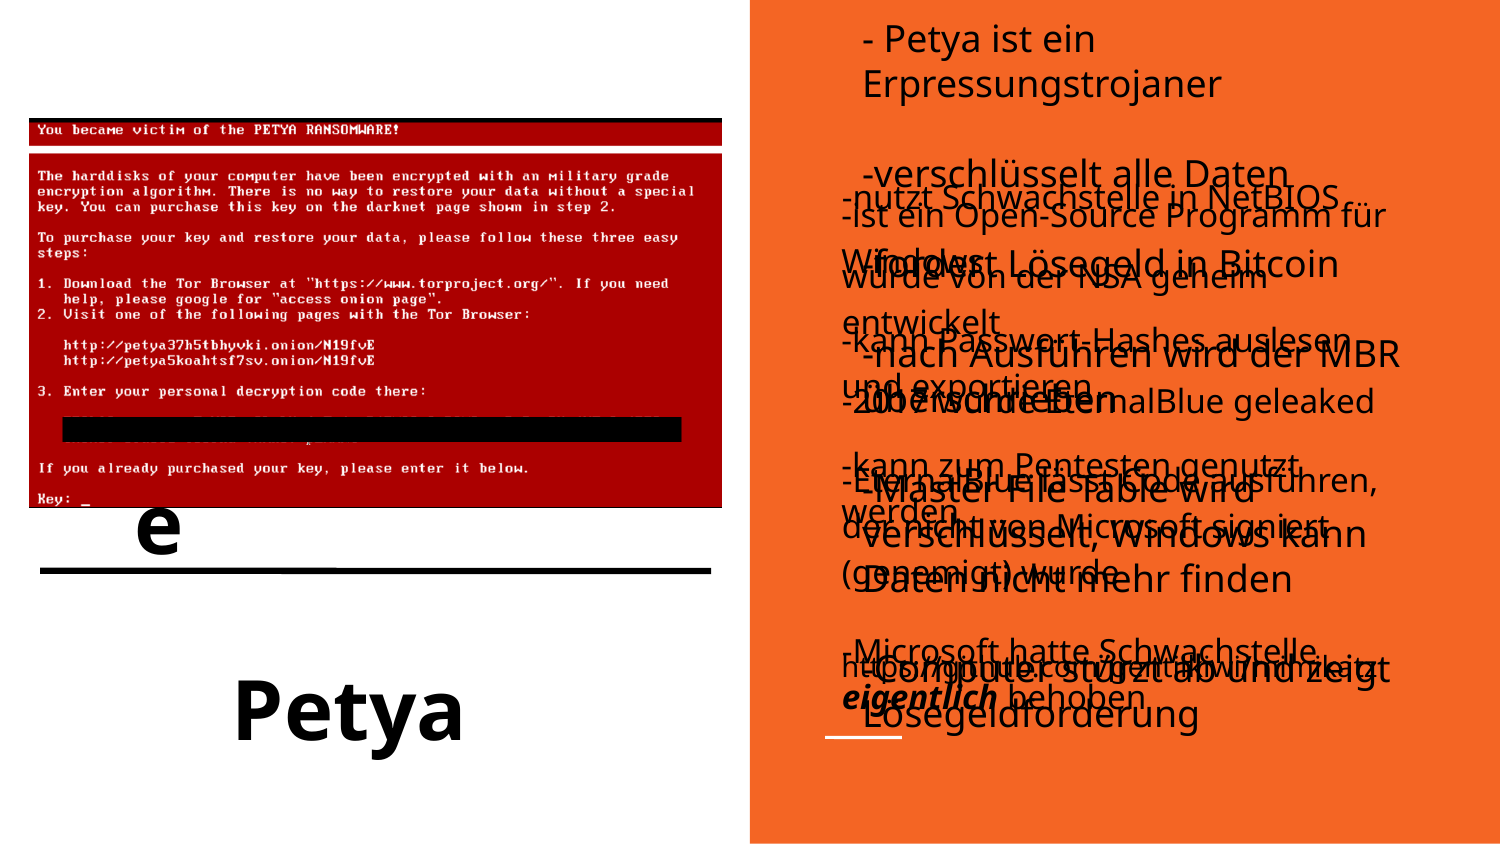

- Petya ist ein Erpressungstrojaner
-verschlüsselt alle Daten
-fordert Lösegeld in Bitcoin
-nach Ausführen wird der MBR überschrieben
-Master File Table wird verschlüsselt, Windows kann Daten nicht mehr finden
-Computer stürzt ab und zeigt Lösegeldforderung
Mimikatz
-nutzt Schwachstelle in NetBIOS
wurde von der NSA geheim entwickelt
-2017 wurde EternalBlue geleaked
-EternalBlue lässt Code ausführen, der nicht von Microsoft signiert (genemigt) wurde
-Microsoft hatte Schwachstelle eigentlich behoben
# -ist ein Open-Source Programm für Windows
-kann Passwort-Hashes auslesen und exportieren
-kann zum Pentesten genutzt werden
https://github.com/gentilkiwi/mimikatz
EternalBlue
Petya